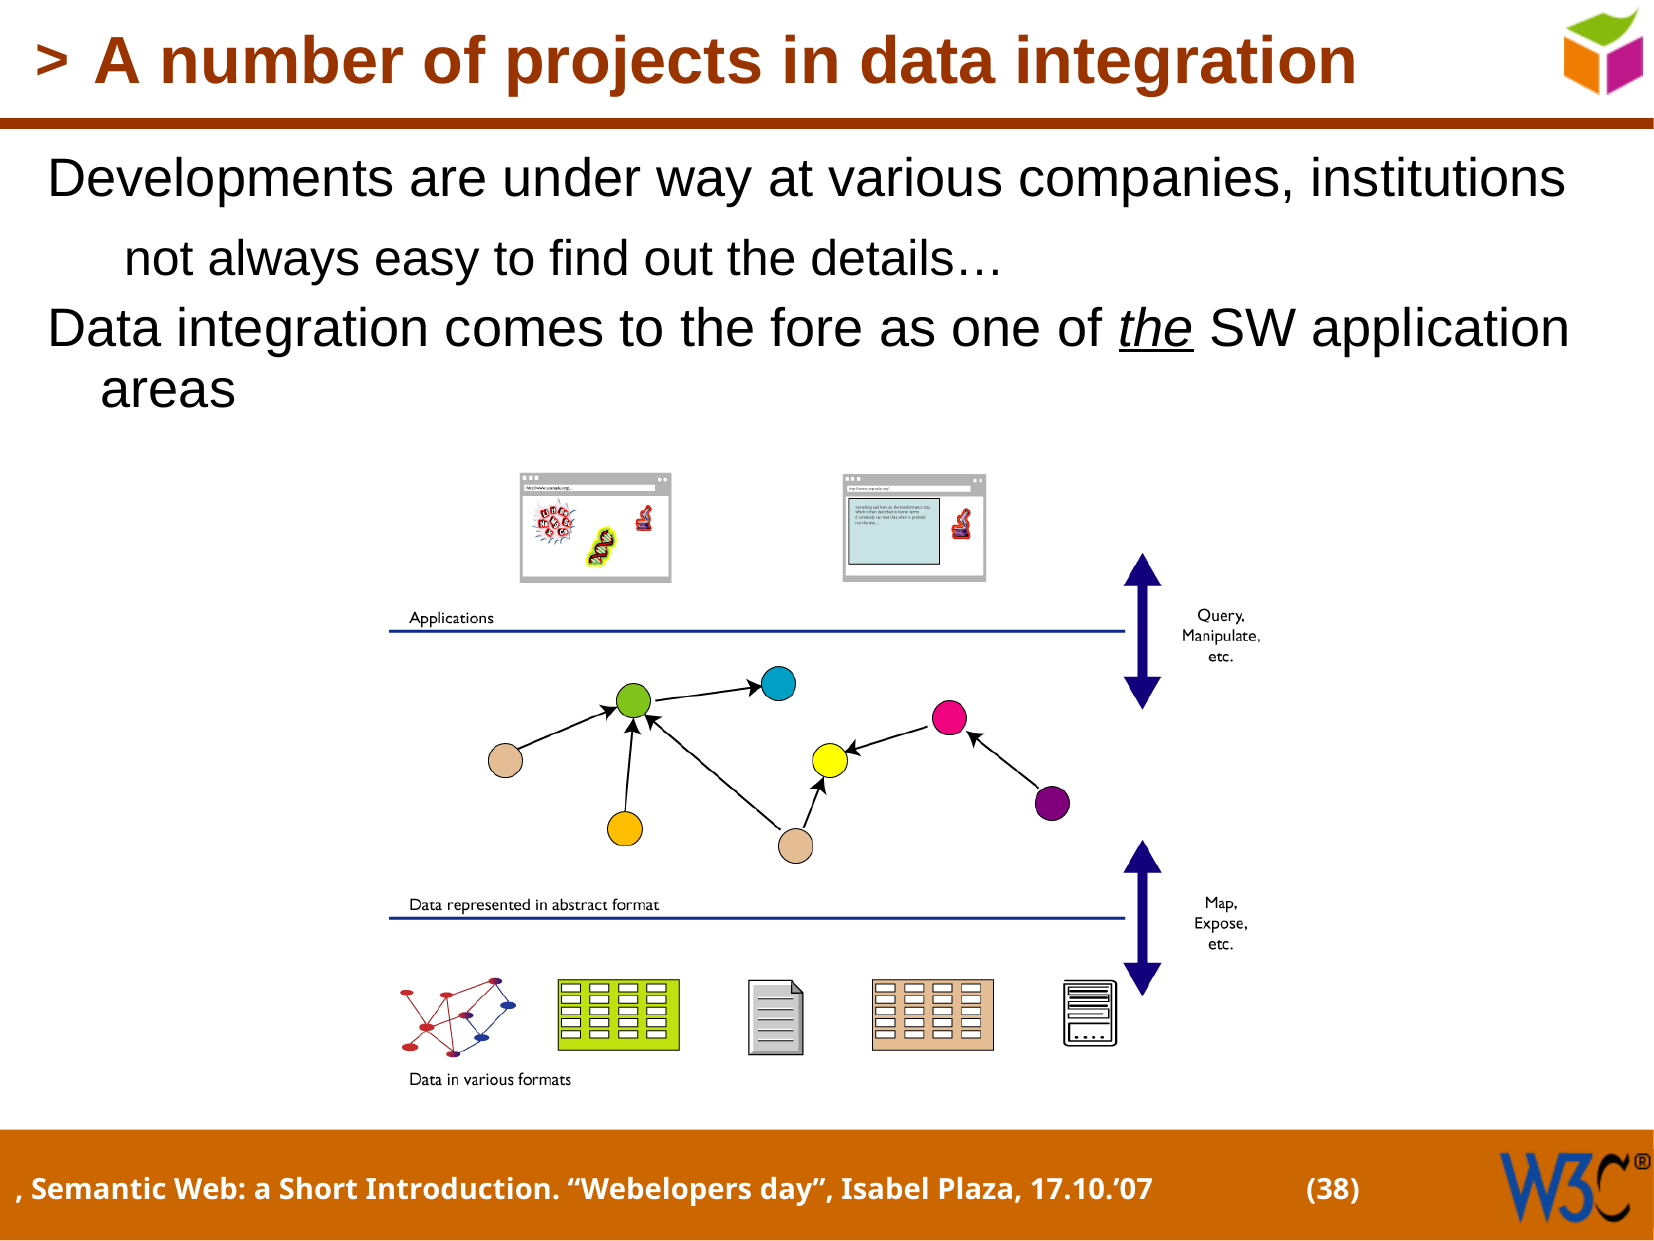

# A number of projects in data integration
Developments are under way at various companies, institutions
not always easy to find out the details…
Data integration comes to the fore as one of the SW application areas